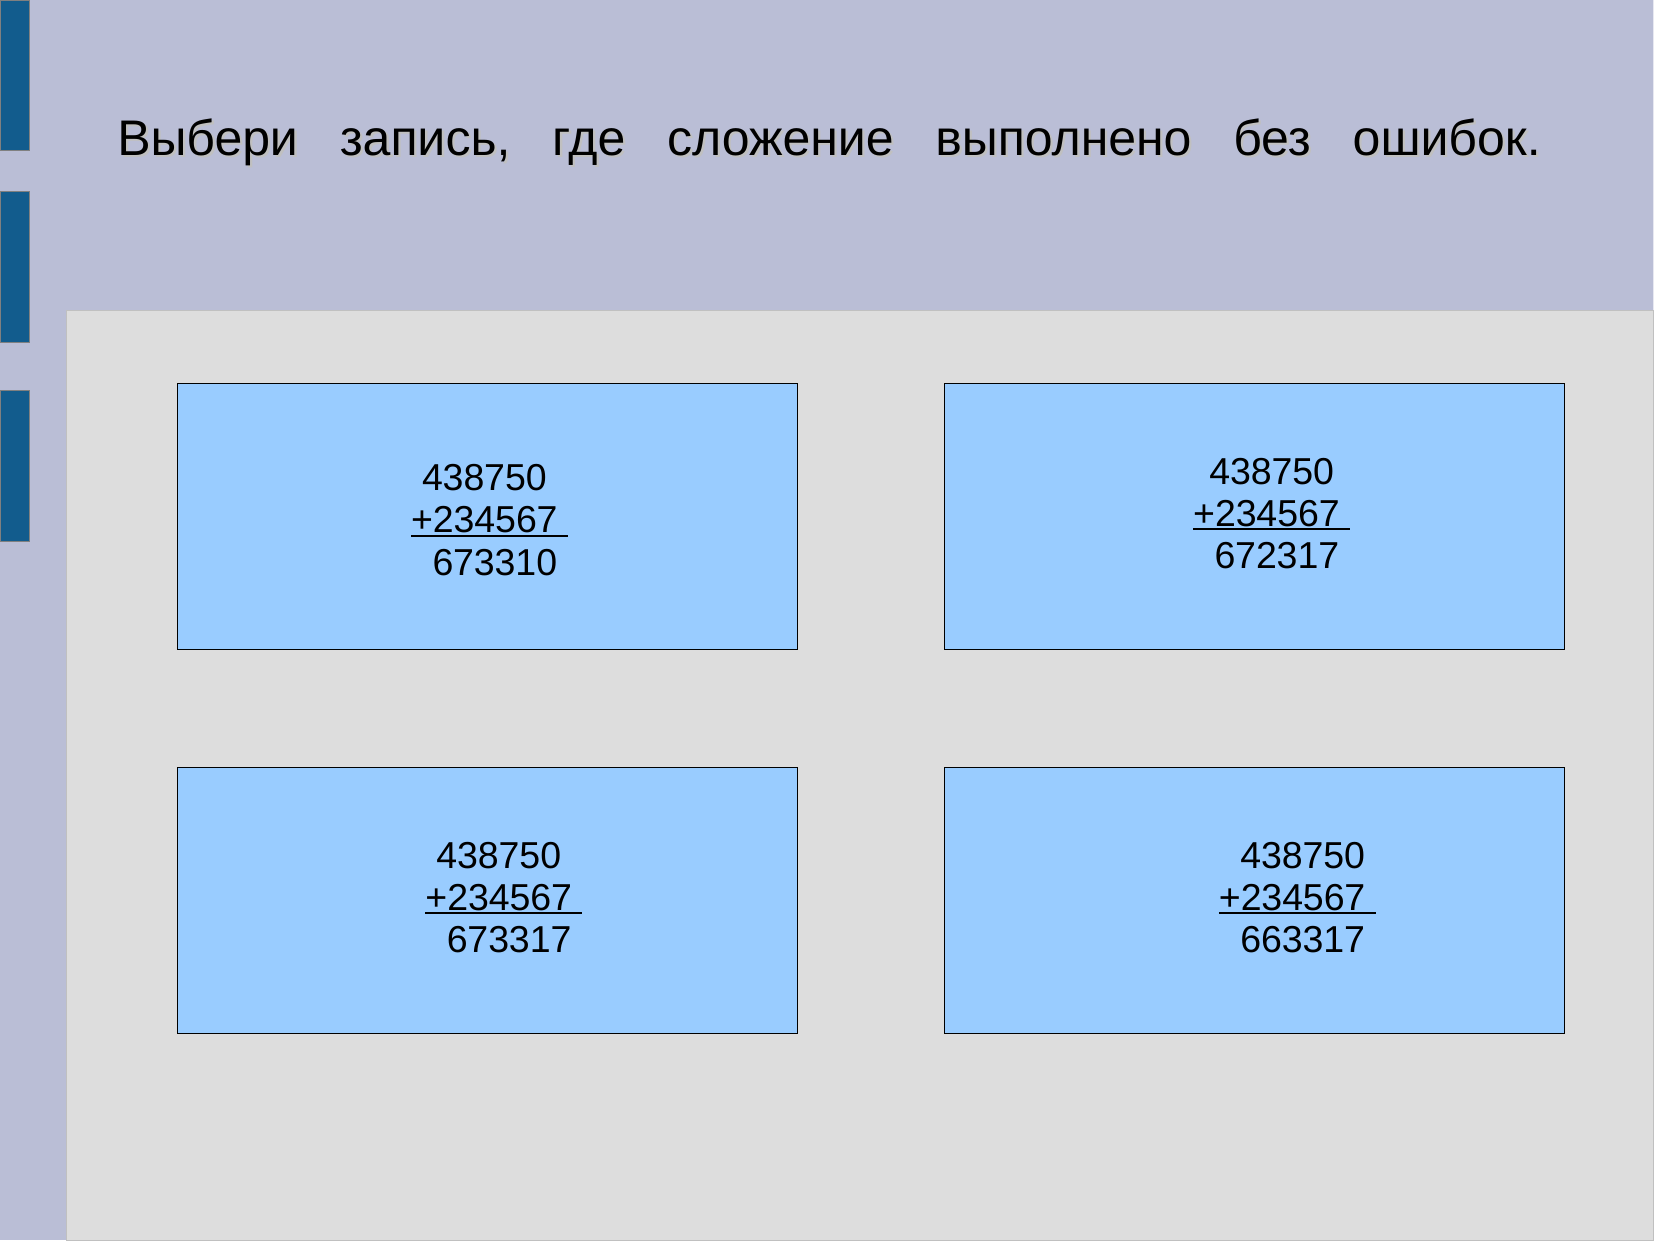

Выбери запись, где сложение выполнено без ошибок.
 438750
+234567
 672317
438750
+234567
 673310
438750
+234567
 673317
 438750
+234567
 663317